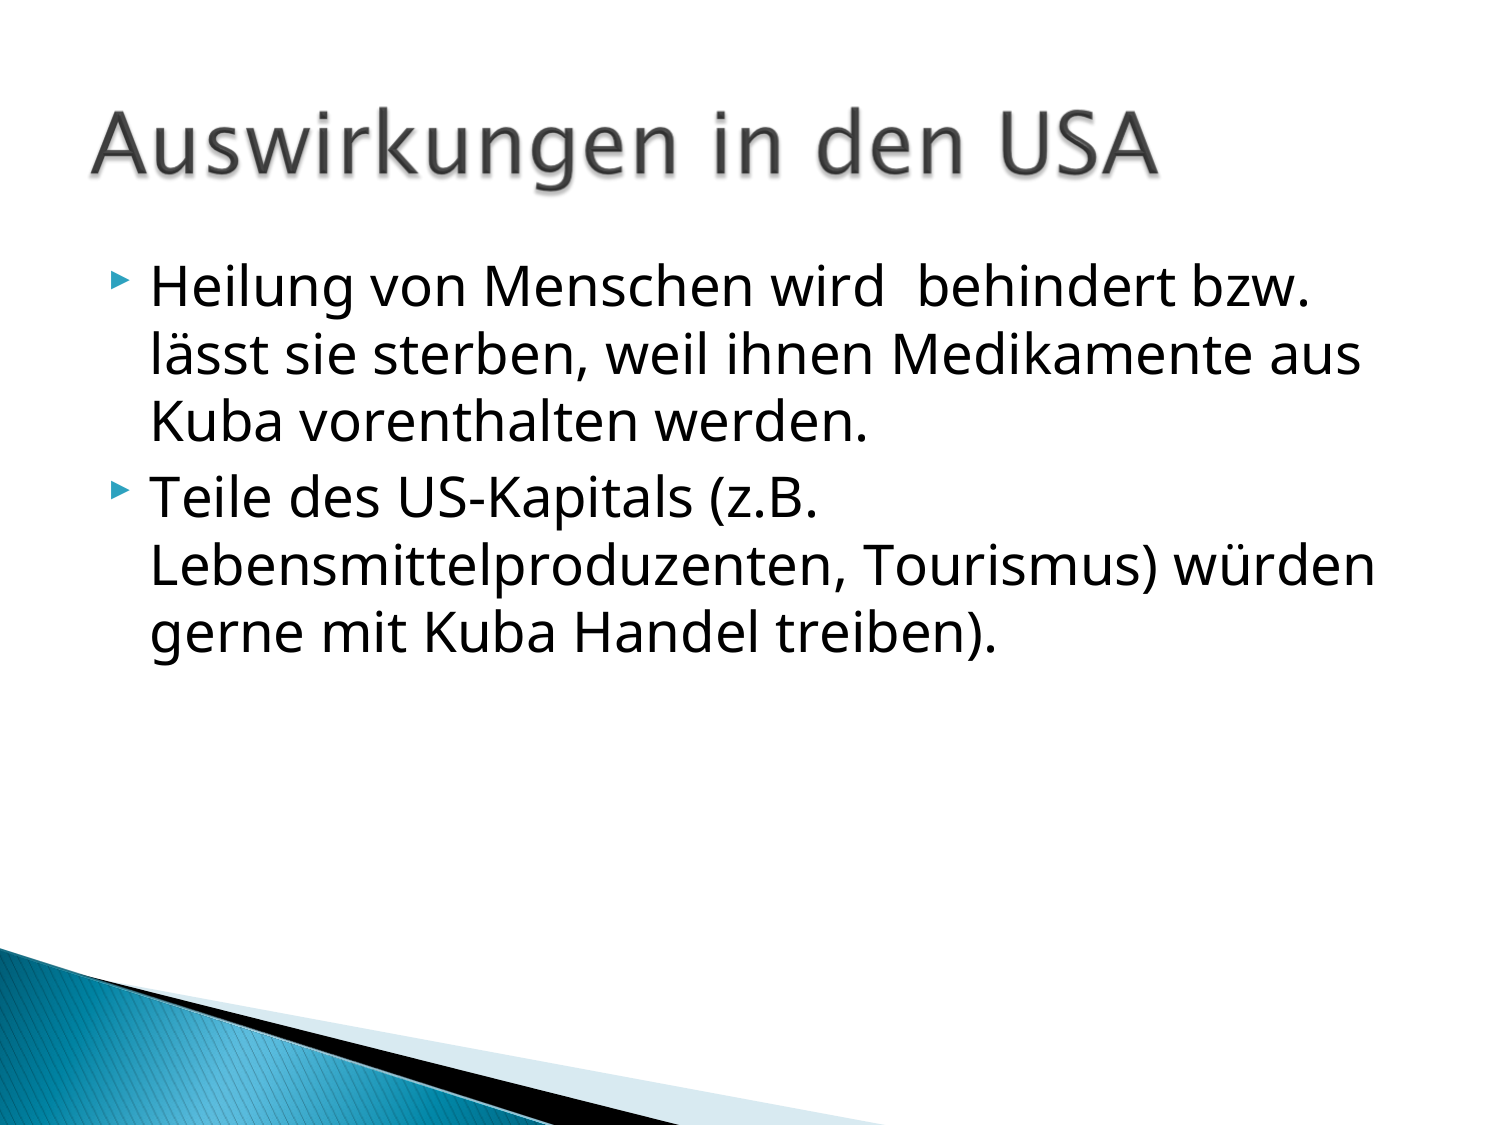

# Heilung von Menschen wird behindert bzw. lässt sie sterben, weil ihnen Medikamente aus Kuba vorenthalten werden.
Teile des US-Kapitals (z.B. Lebensmittelproduzenten, Tourismus) würden gerne mit Kuba Handel treiben).